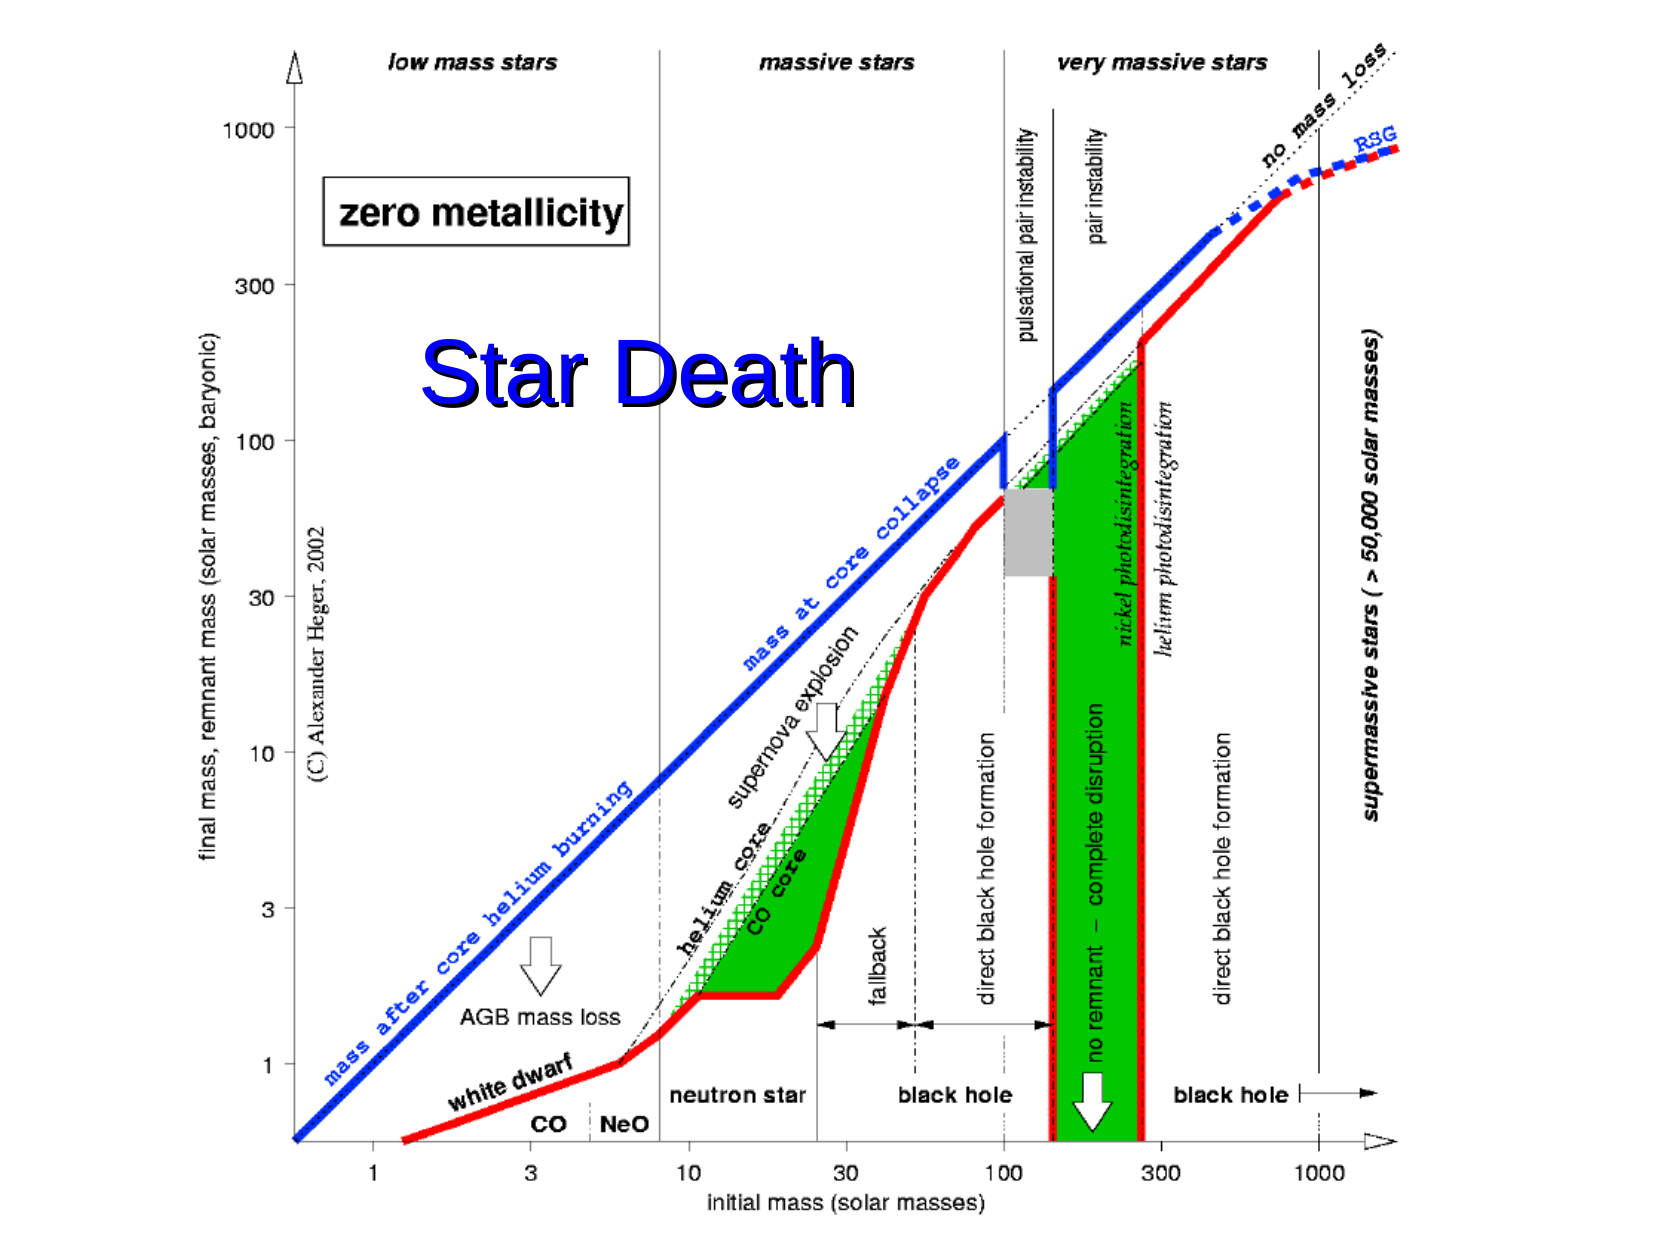

# Star Death
Pearl Sandick, UT Austin